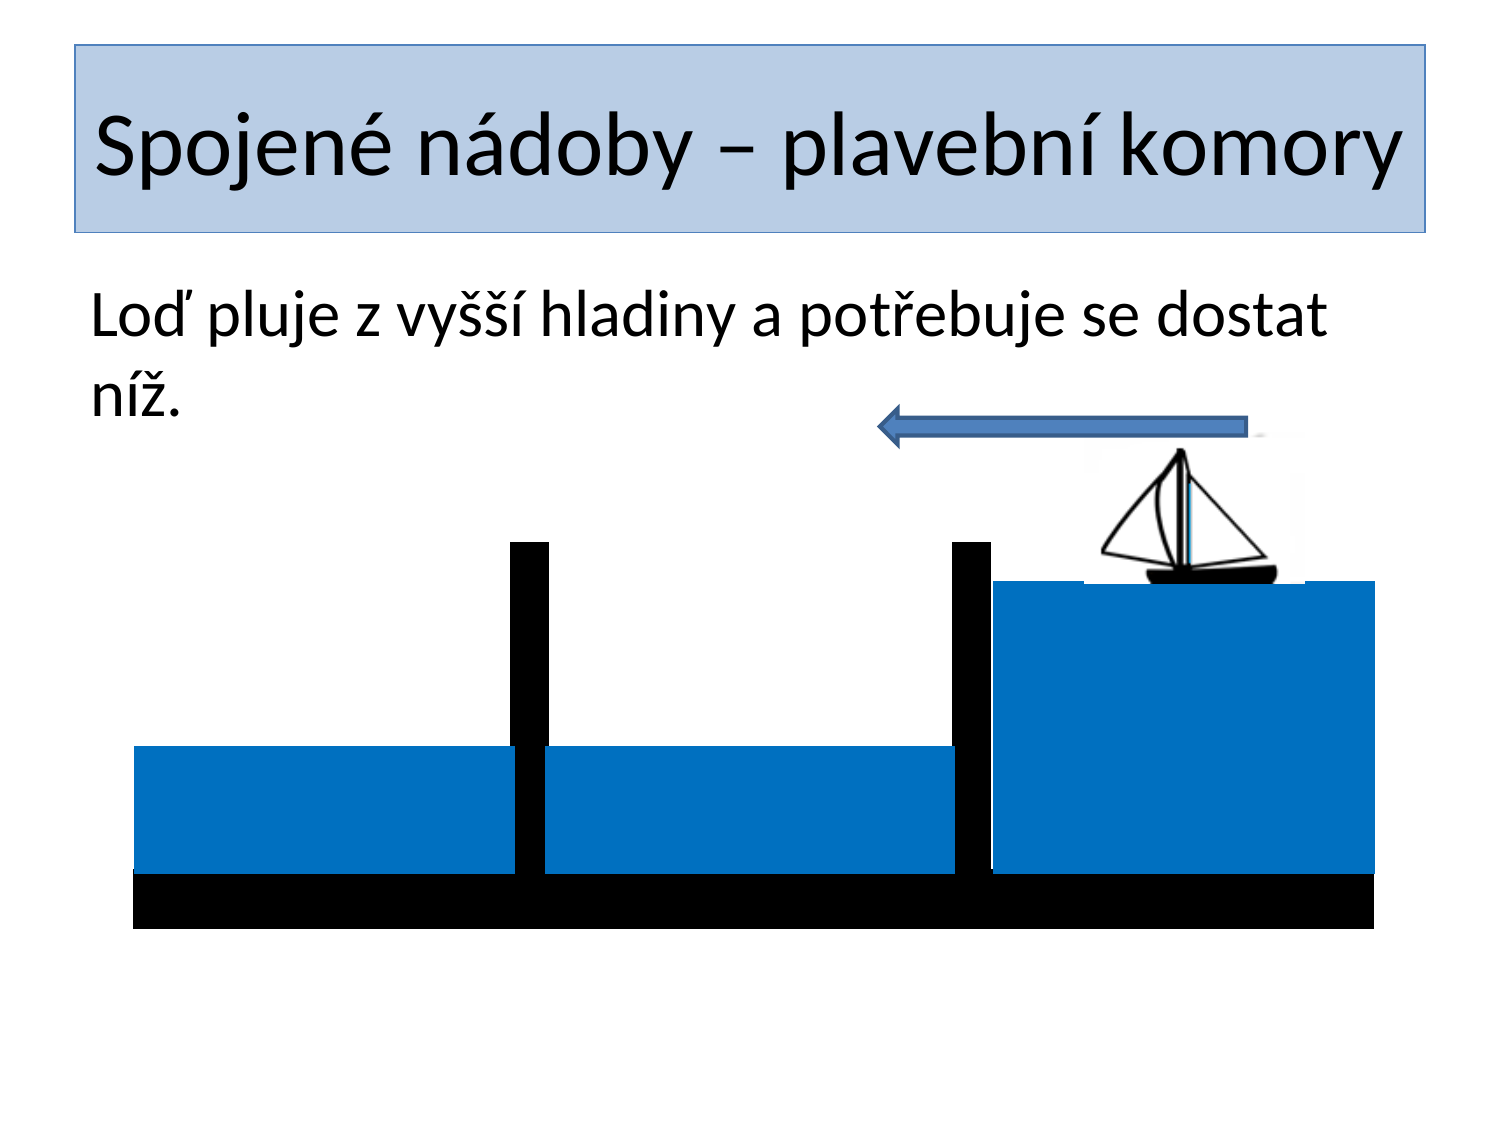

# Spojené nádoby – plavební komory
Loď pluje z vyšší hladiny a potřebuje se dostat níž.